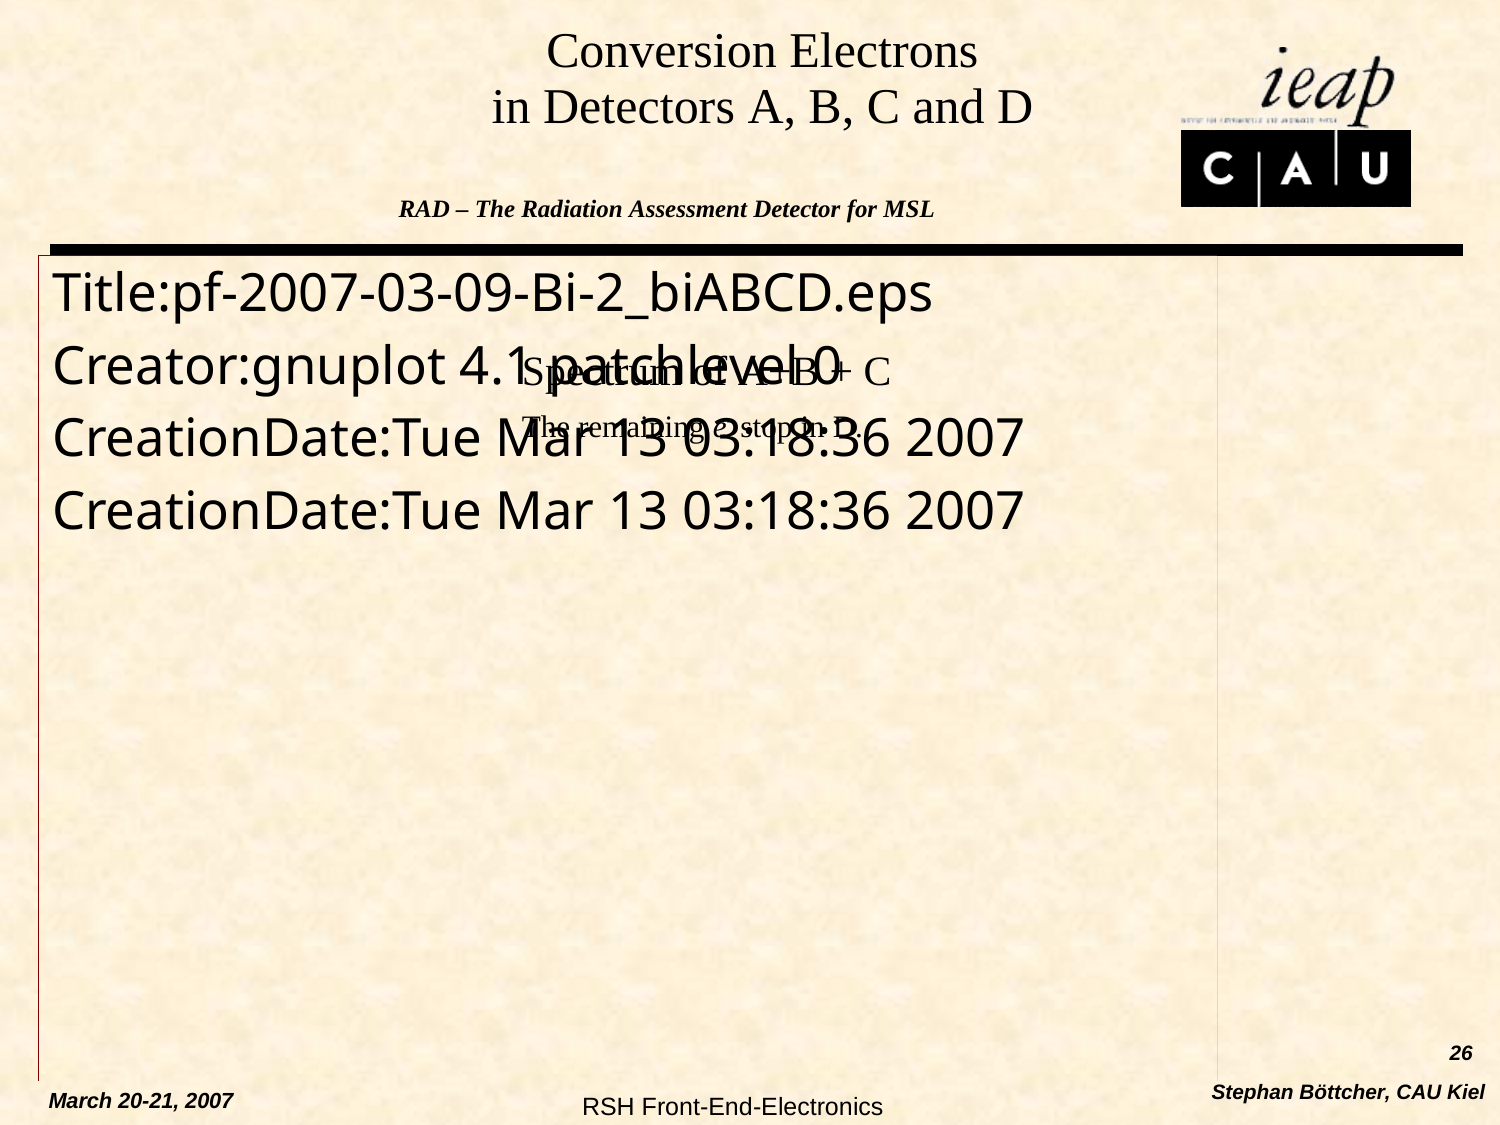

# Conversion Electrons in Detectors A, B, C and D
Spectrum of A+B + C
The remaining e- stop in D.
26
March 20, 2007
RSH Front-End-Electronics